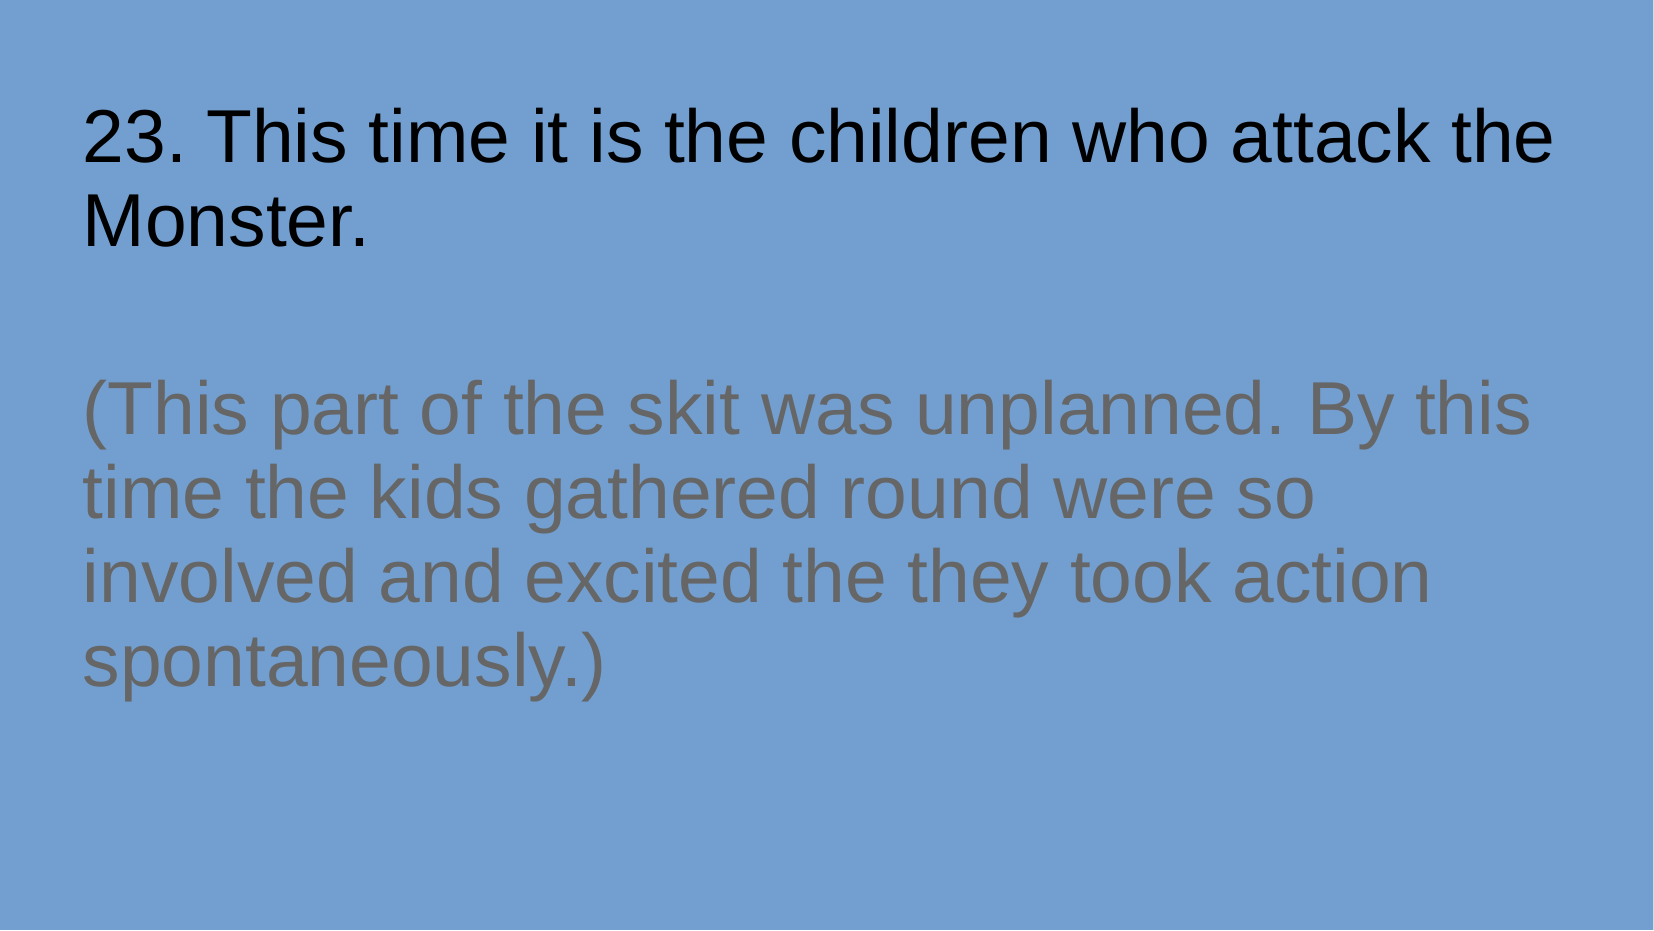

# 23. This time it is the children who attack the Monster.
(This part of the skit was unplanned. By this time the kids gathered round were so involved and excited the they took action spontaneously.)